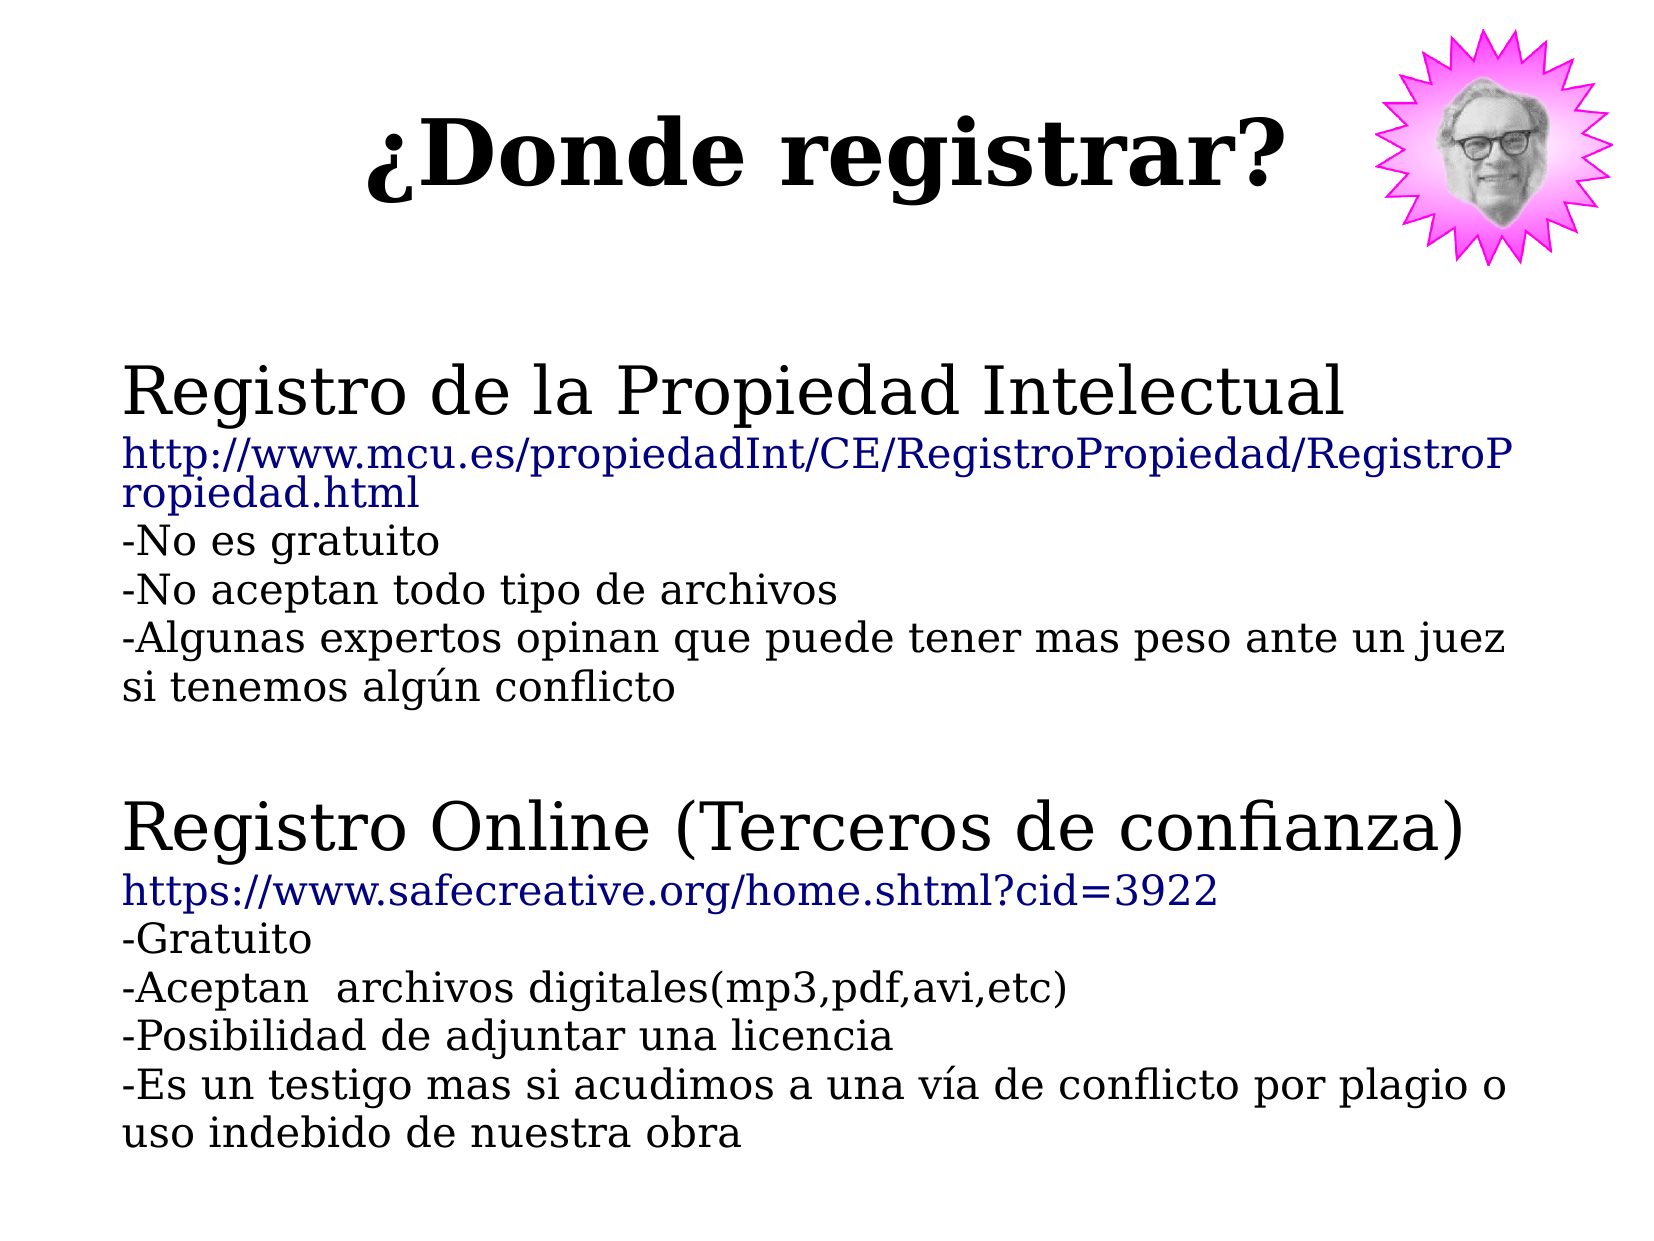

# ¿Donde registrar?
Registro de la Propiedad Intelectual
http://www.mcu.es/propiedadInt/CE/RegistroPropiedad/RegistroPropiedad.html
-No es gratuito
-No aceptan todo tipo de archivos
-Algunas expertos opinan que puede tener mas peso ante un juez si tenemos algún conflicto
Registro Online (Terceros de confianza)
https://www.safecreative.org/home.shtml?cid=3922
-Gratuito
-Aceptan archivos digitales(mp3,pdf,avi,etc)
-Posibilidad de adjuntar una licencia
-Es un testigo mas si acudimos a una vía de conflicto por plagio o uso indebido de nuestra obra